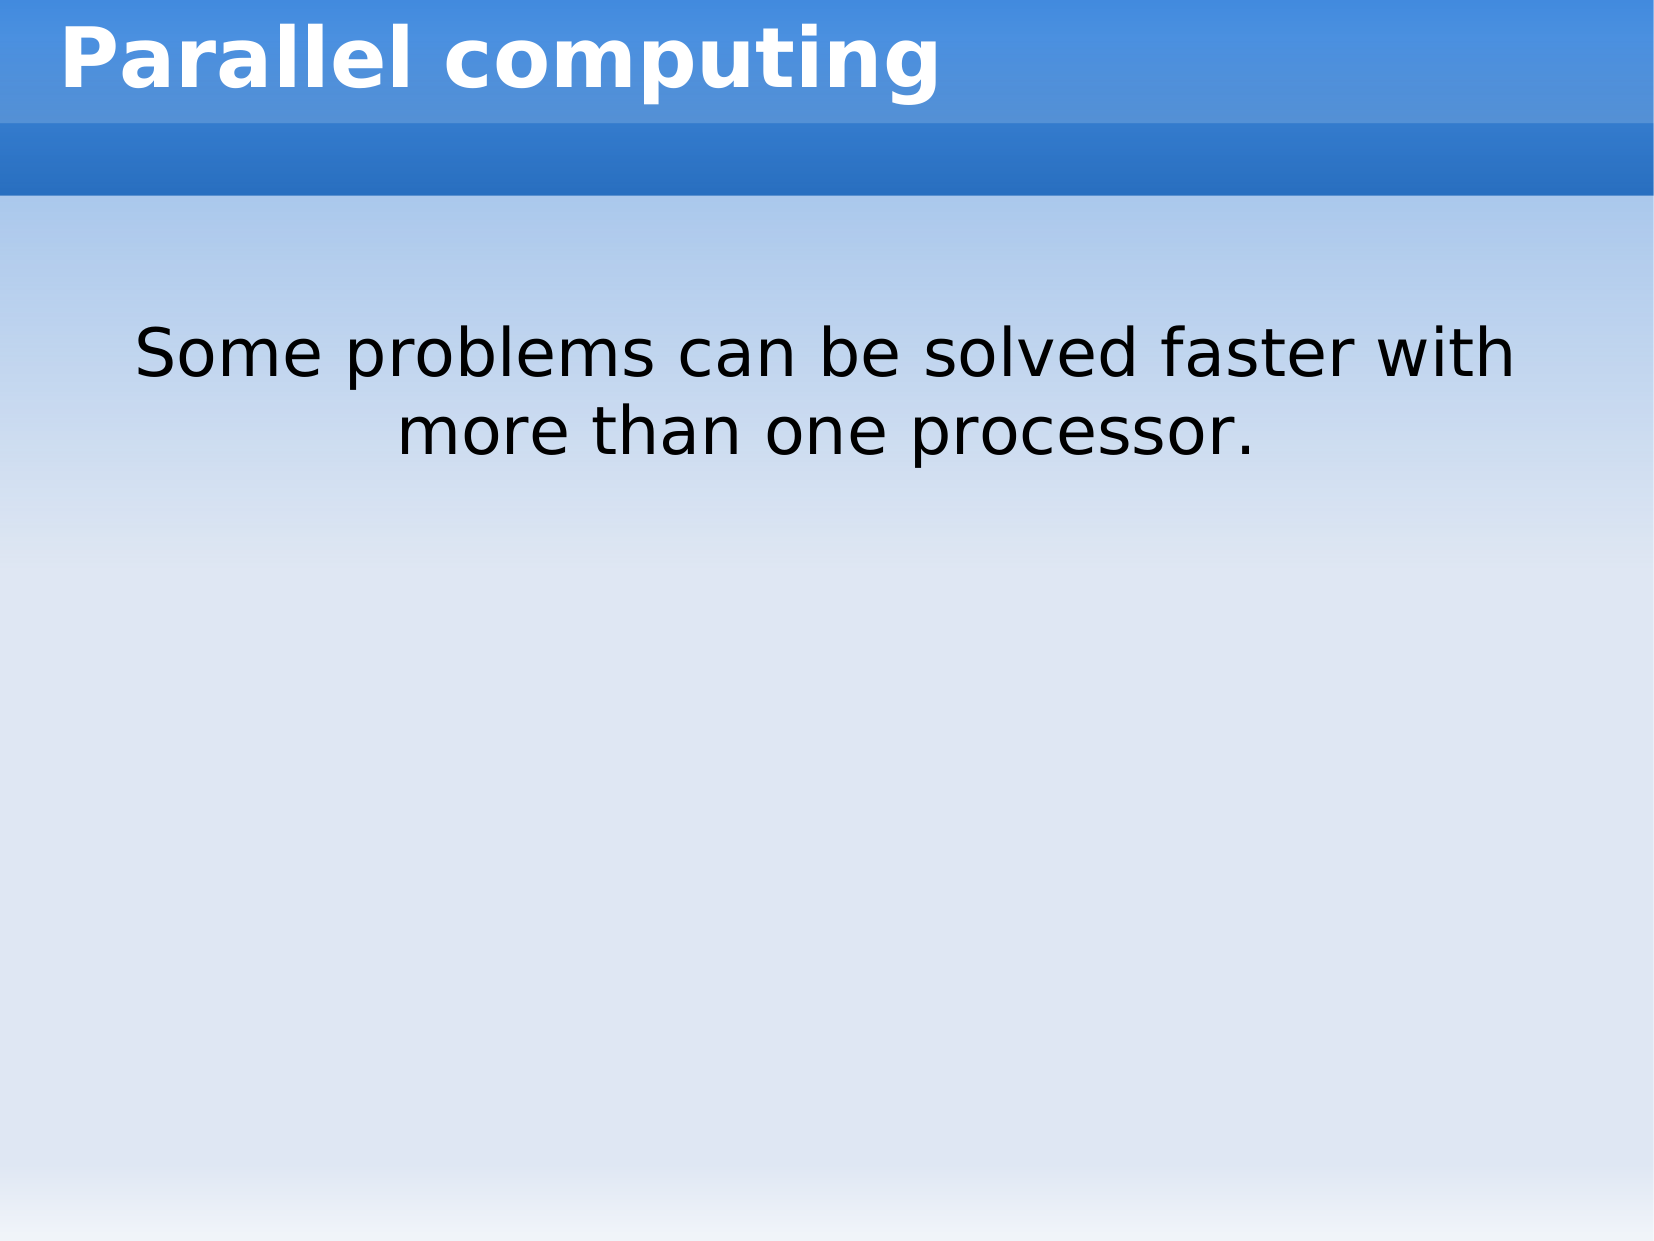

# Parallel computing
Some problems can be solved faster with more than one processor.